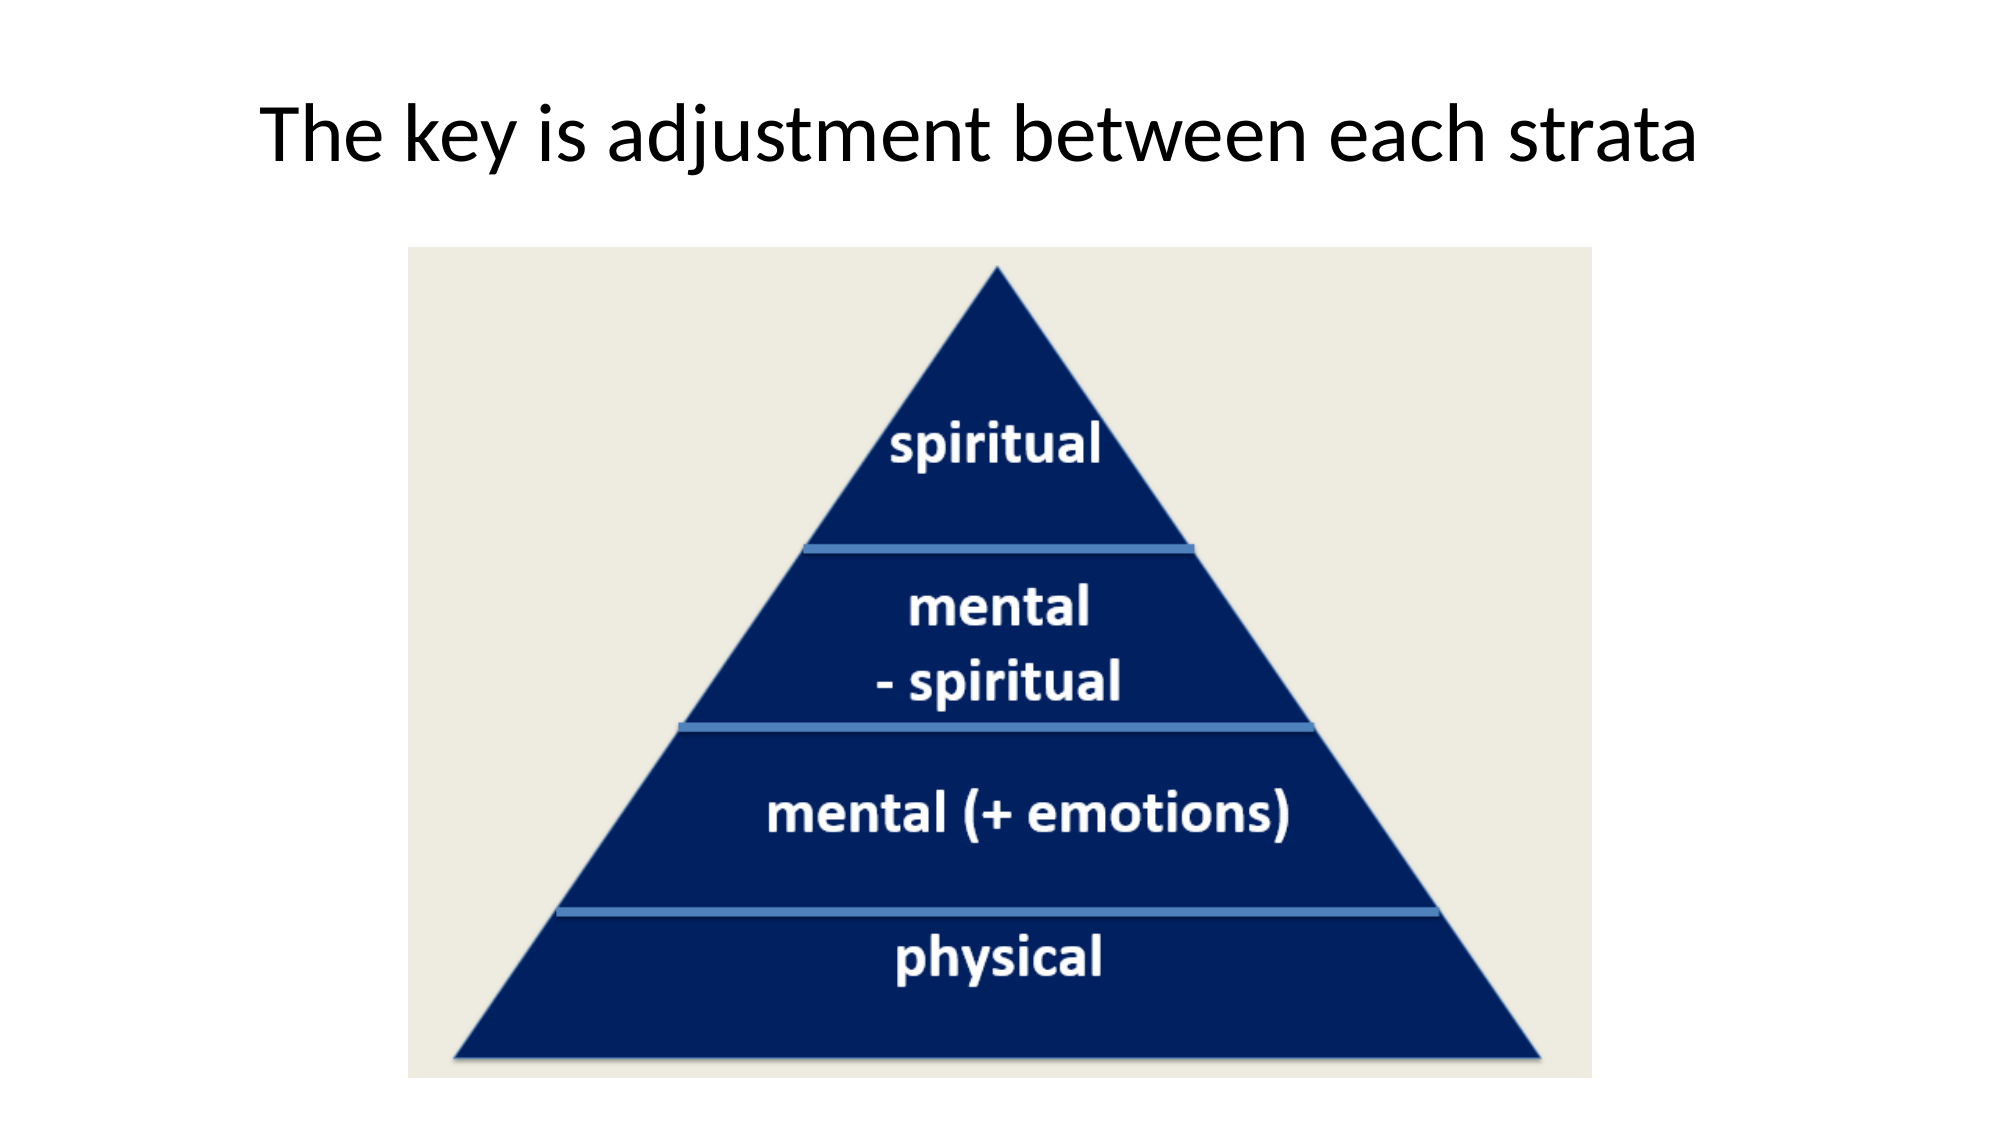

# The key is adjustment between each strata